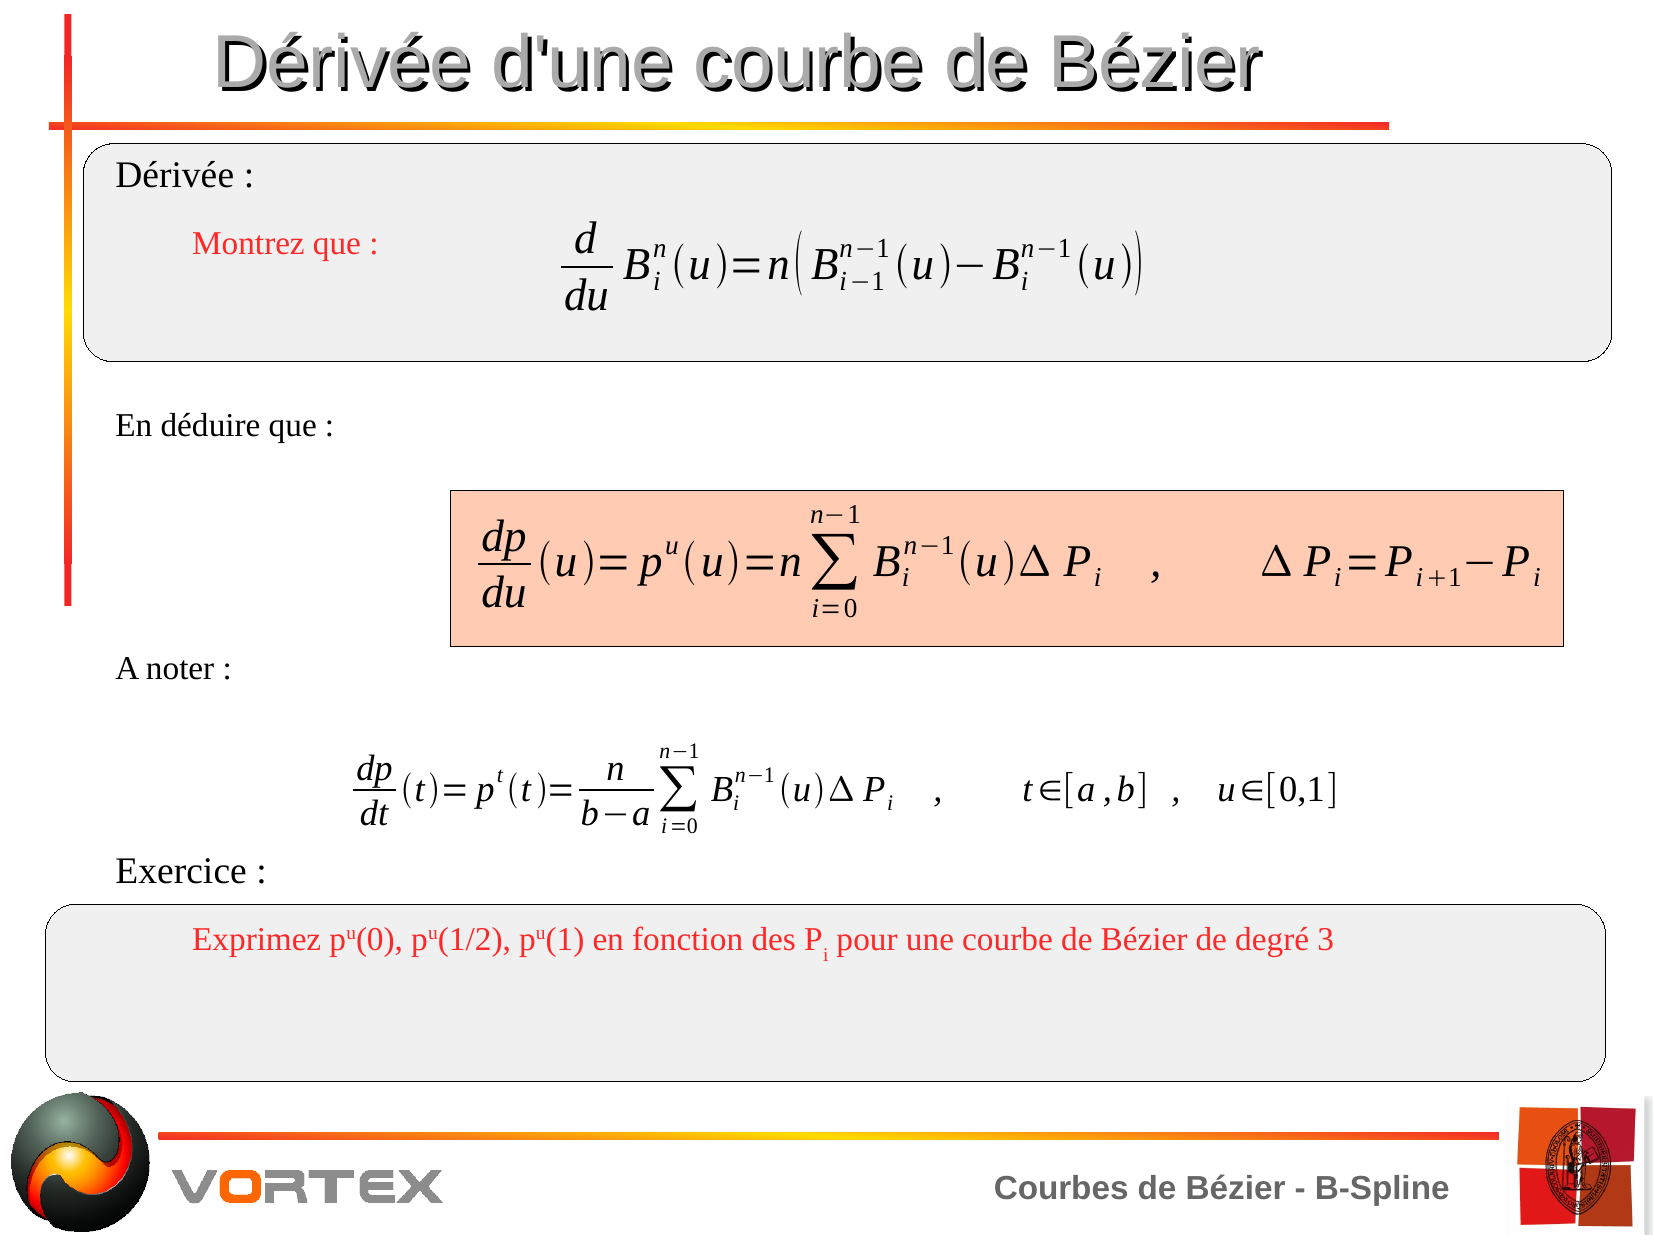

# Dérivée d'une courbe de Bézier
Dérivée :
Montrez que :
En déduire que :
A noter :
Exercice :
Exprimez pu(0), pu(1/2), pu(1) en fonction des Pi pour une courbe de Bézier de degré 3